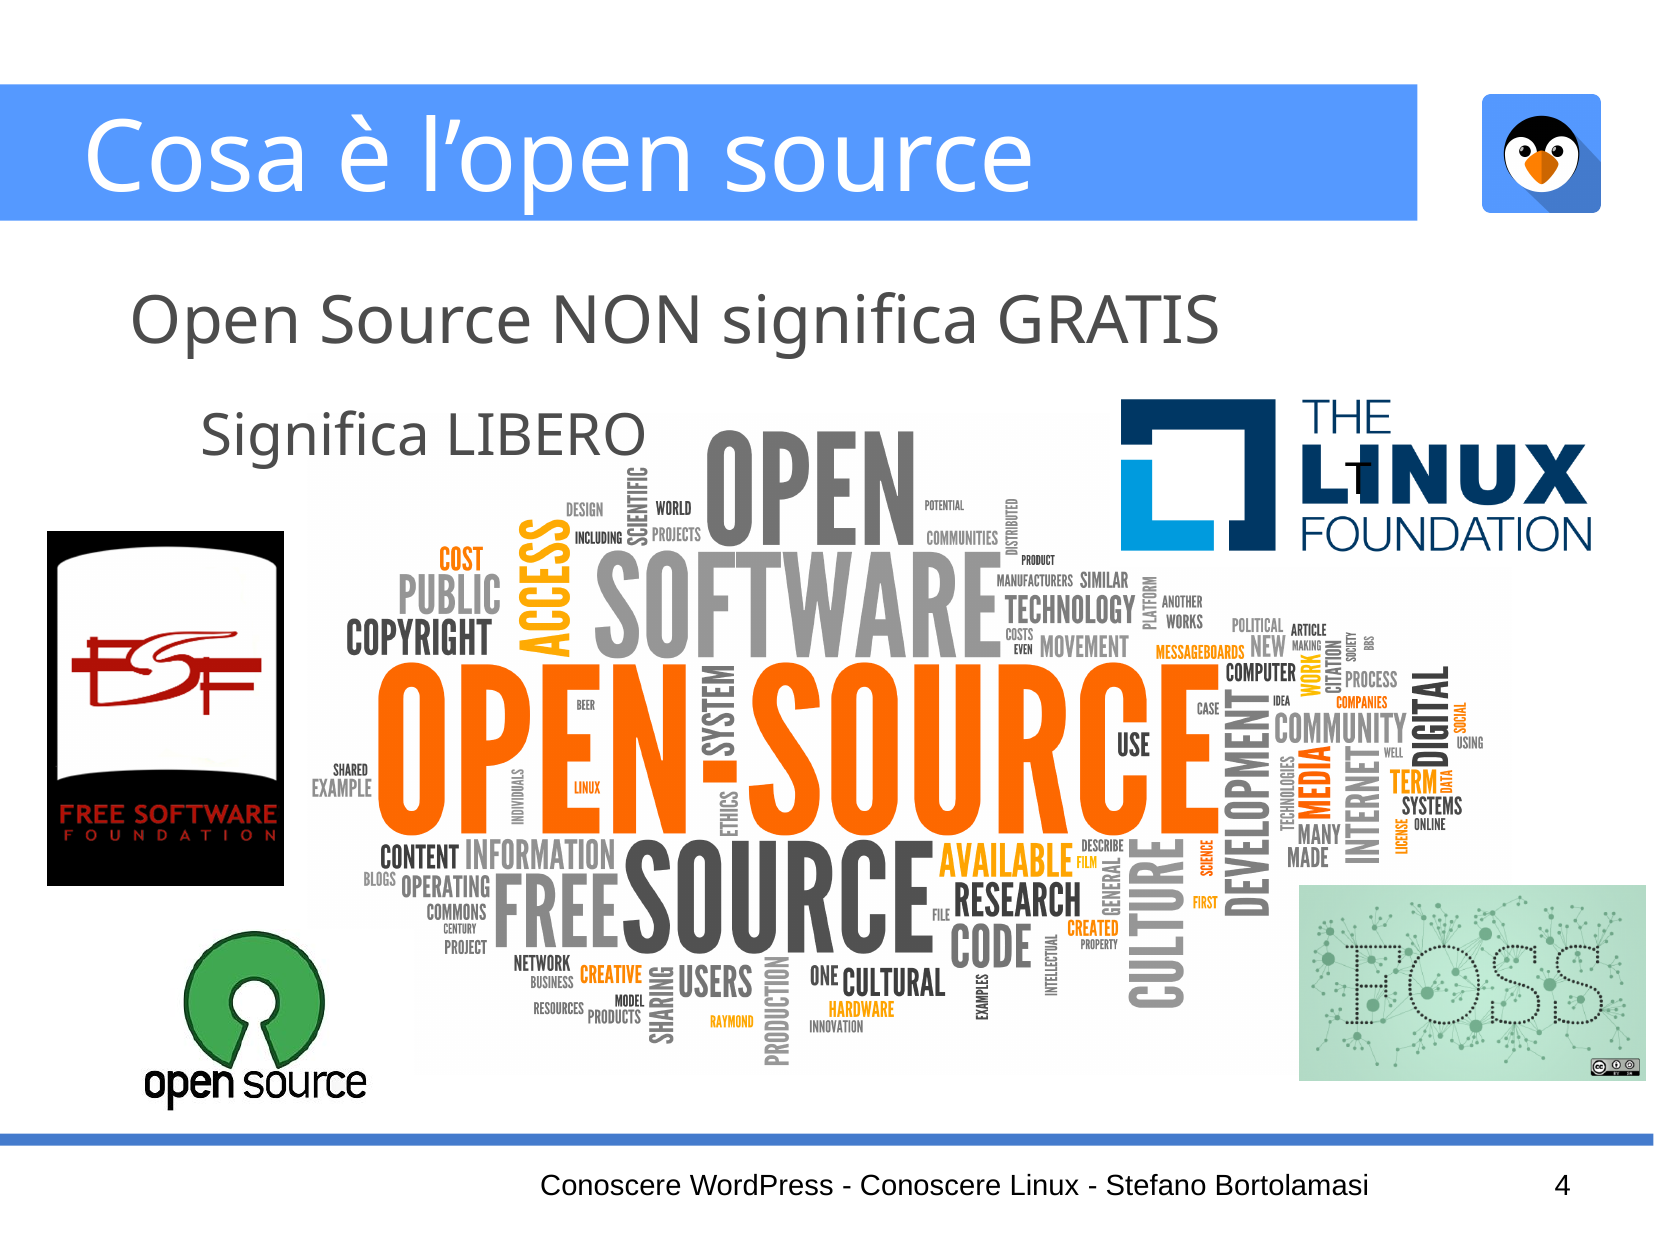

# Cosa è l’open source
Open Source NON significa GRATIS
Significa LIBERO
T
Conoscere WordPress - Conoscere Linux - Stefano Bortolamasi
4